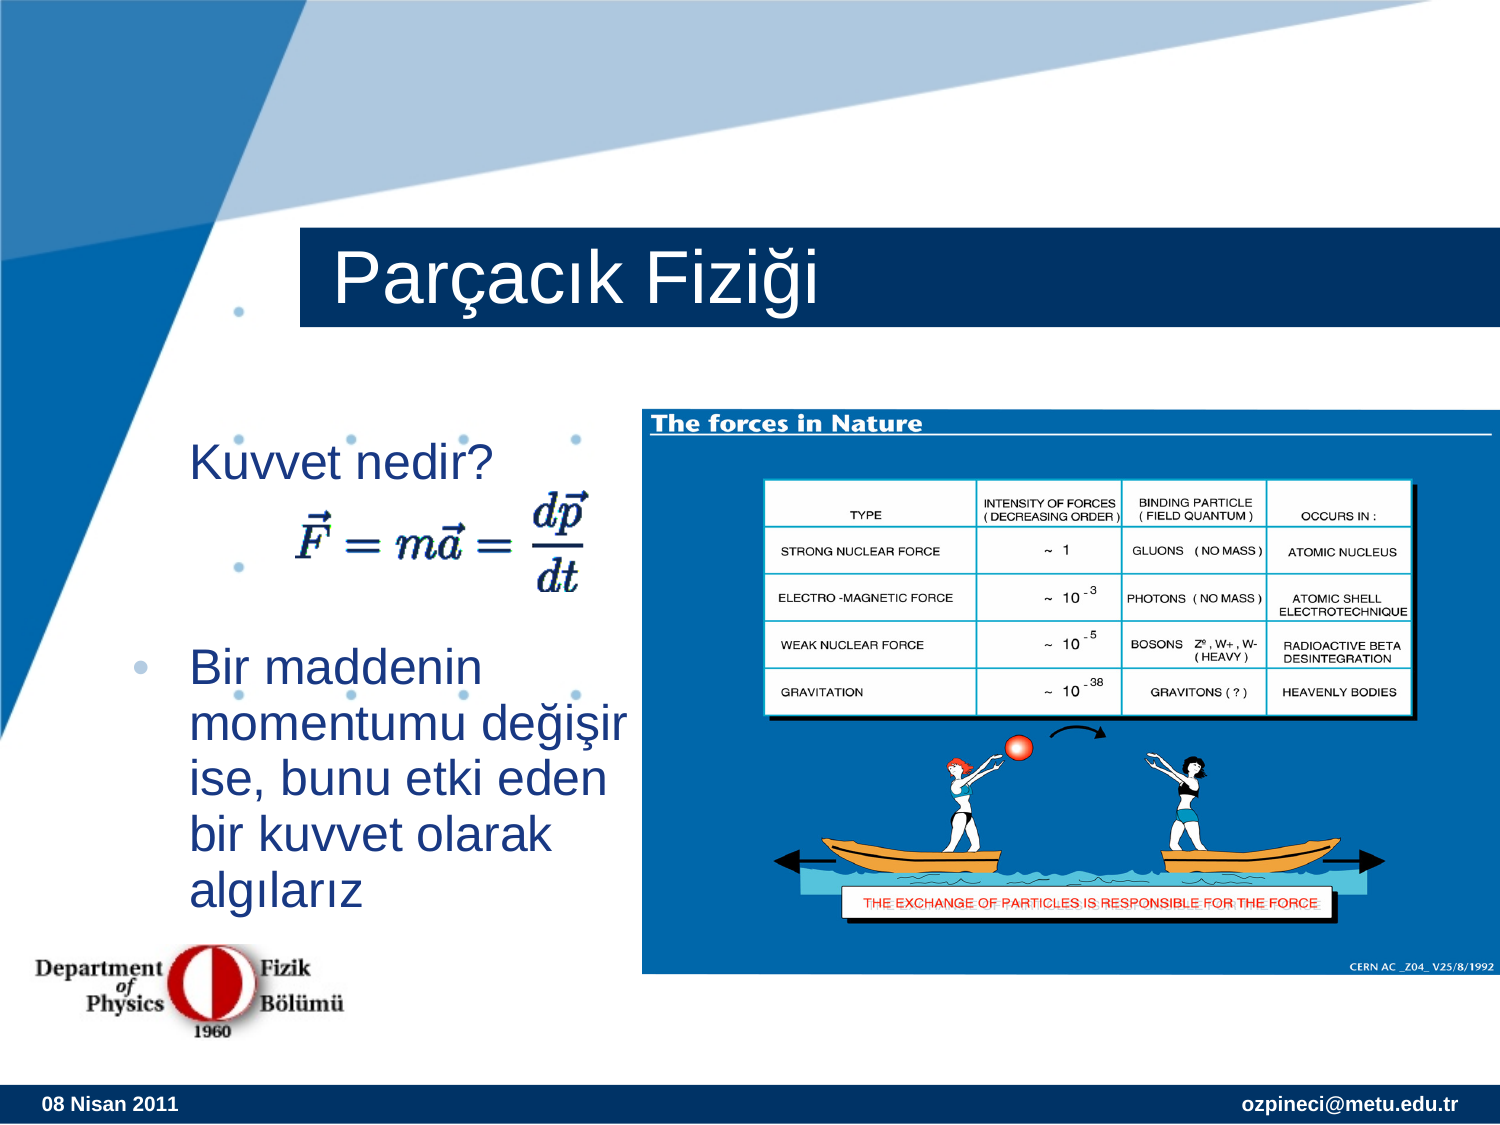

# Parçacık Fiziği
Kuvvet nedir?
Bir maddenin momentumu değişir ise, bunu etki eden bir kuvvet olarak algılarız